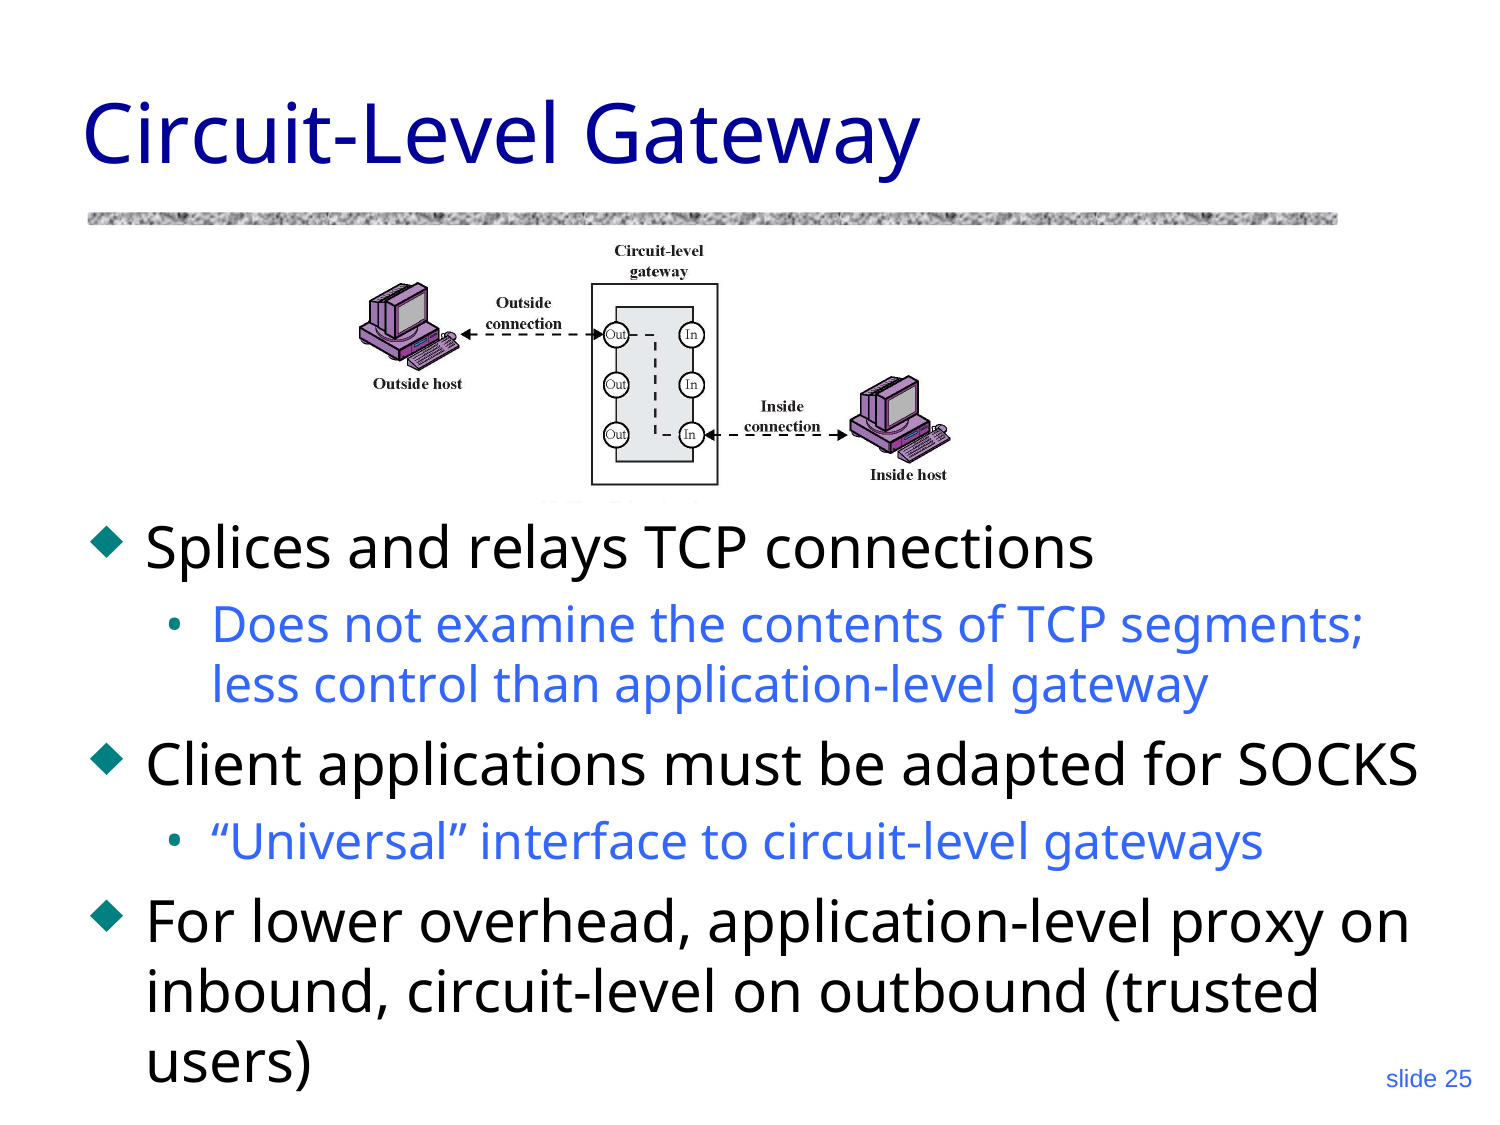

Circuit-Level Gateway
Splices and relays TCP connections
Does not examine the contents of TCP segments; less control than application-level gateway
Client applications must be adapted for SOCKS
“Universal” interface to circuit-level gateways
For lower overhead, application-level proxy on inbound, circuit-level on outbound (trusted users)
slide